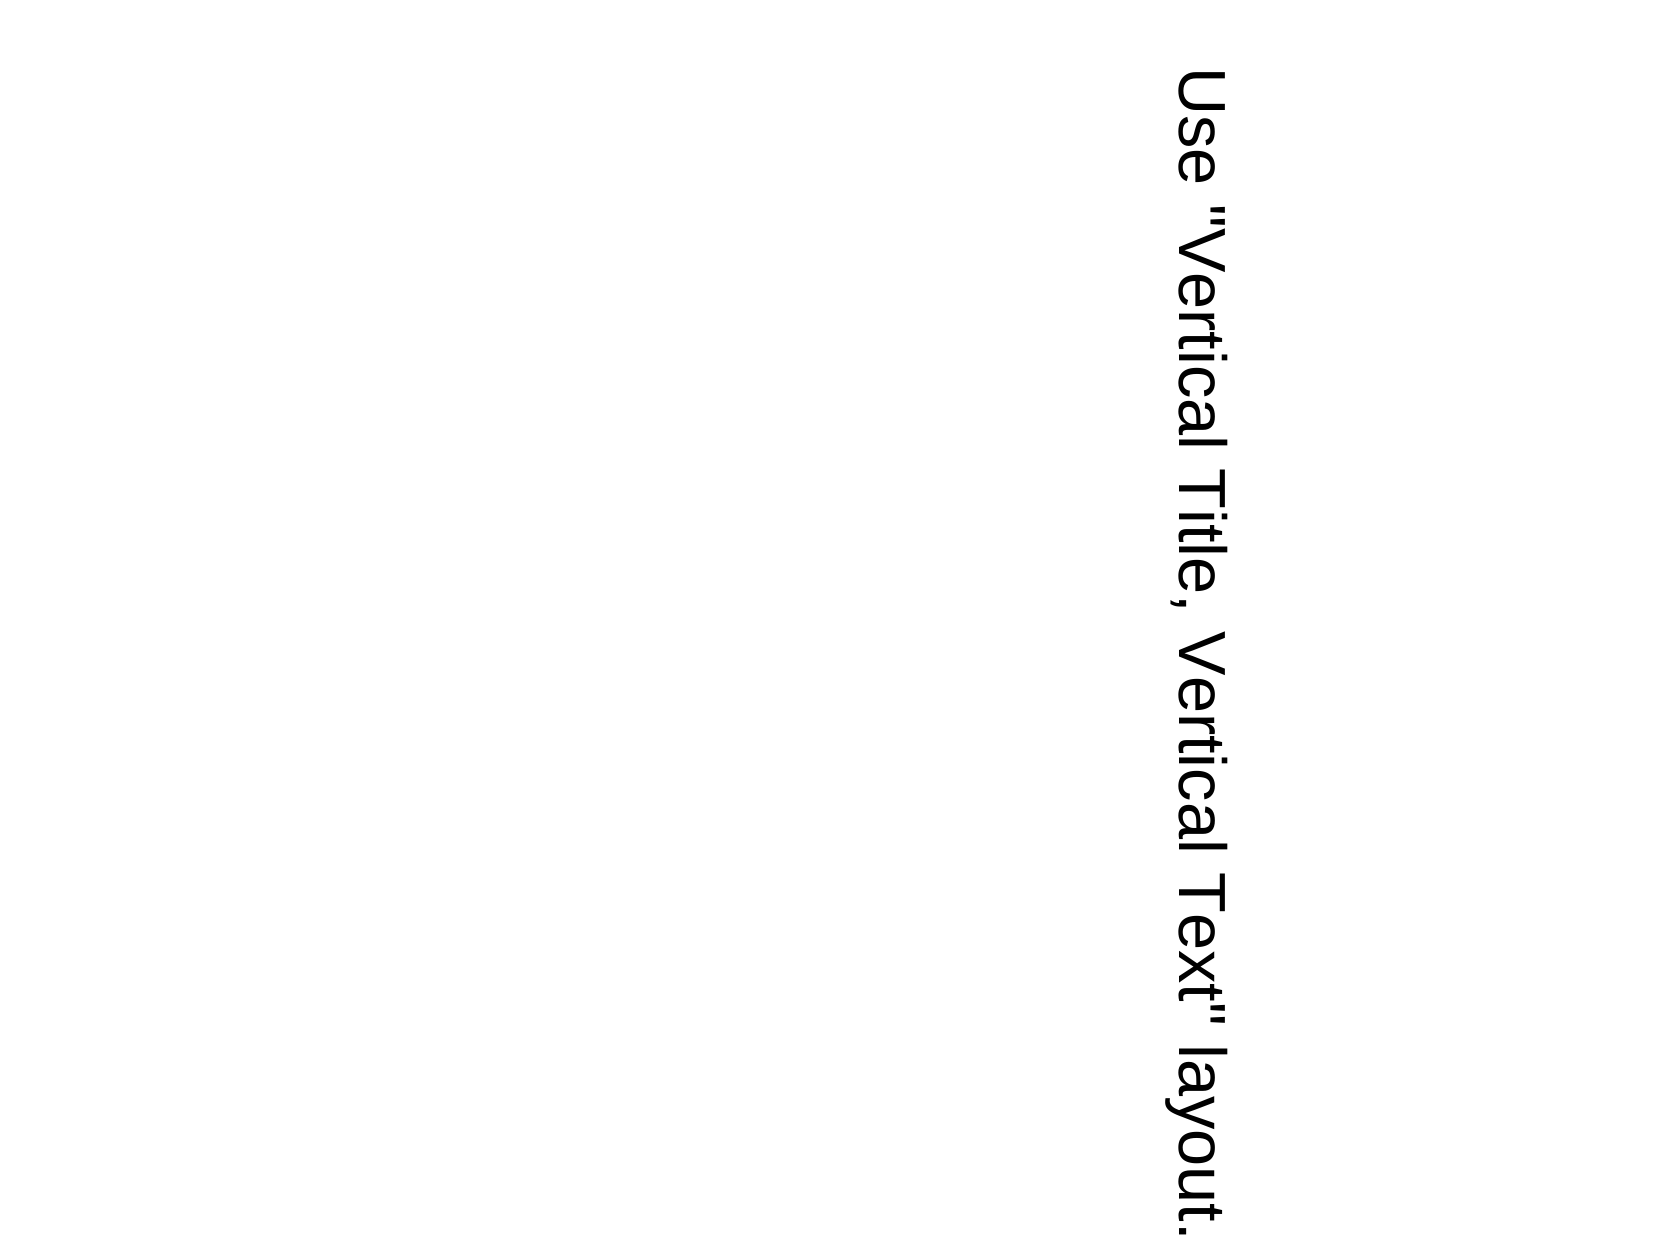

Use "Vertical Title, Vertical Text" layout. Input one vertical text with very many words. Now lines break is ok.
#